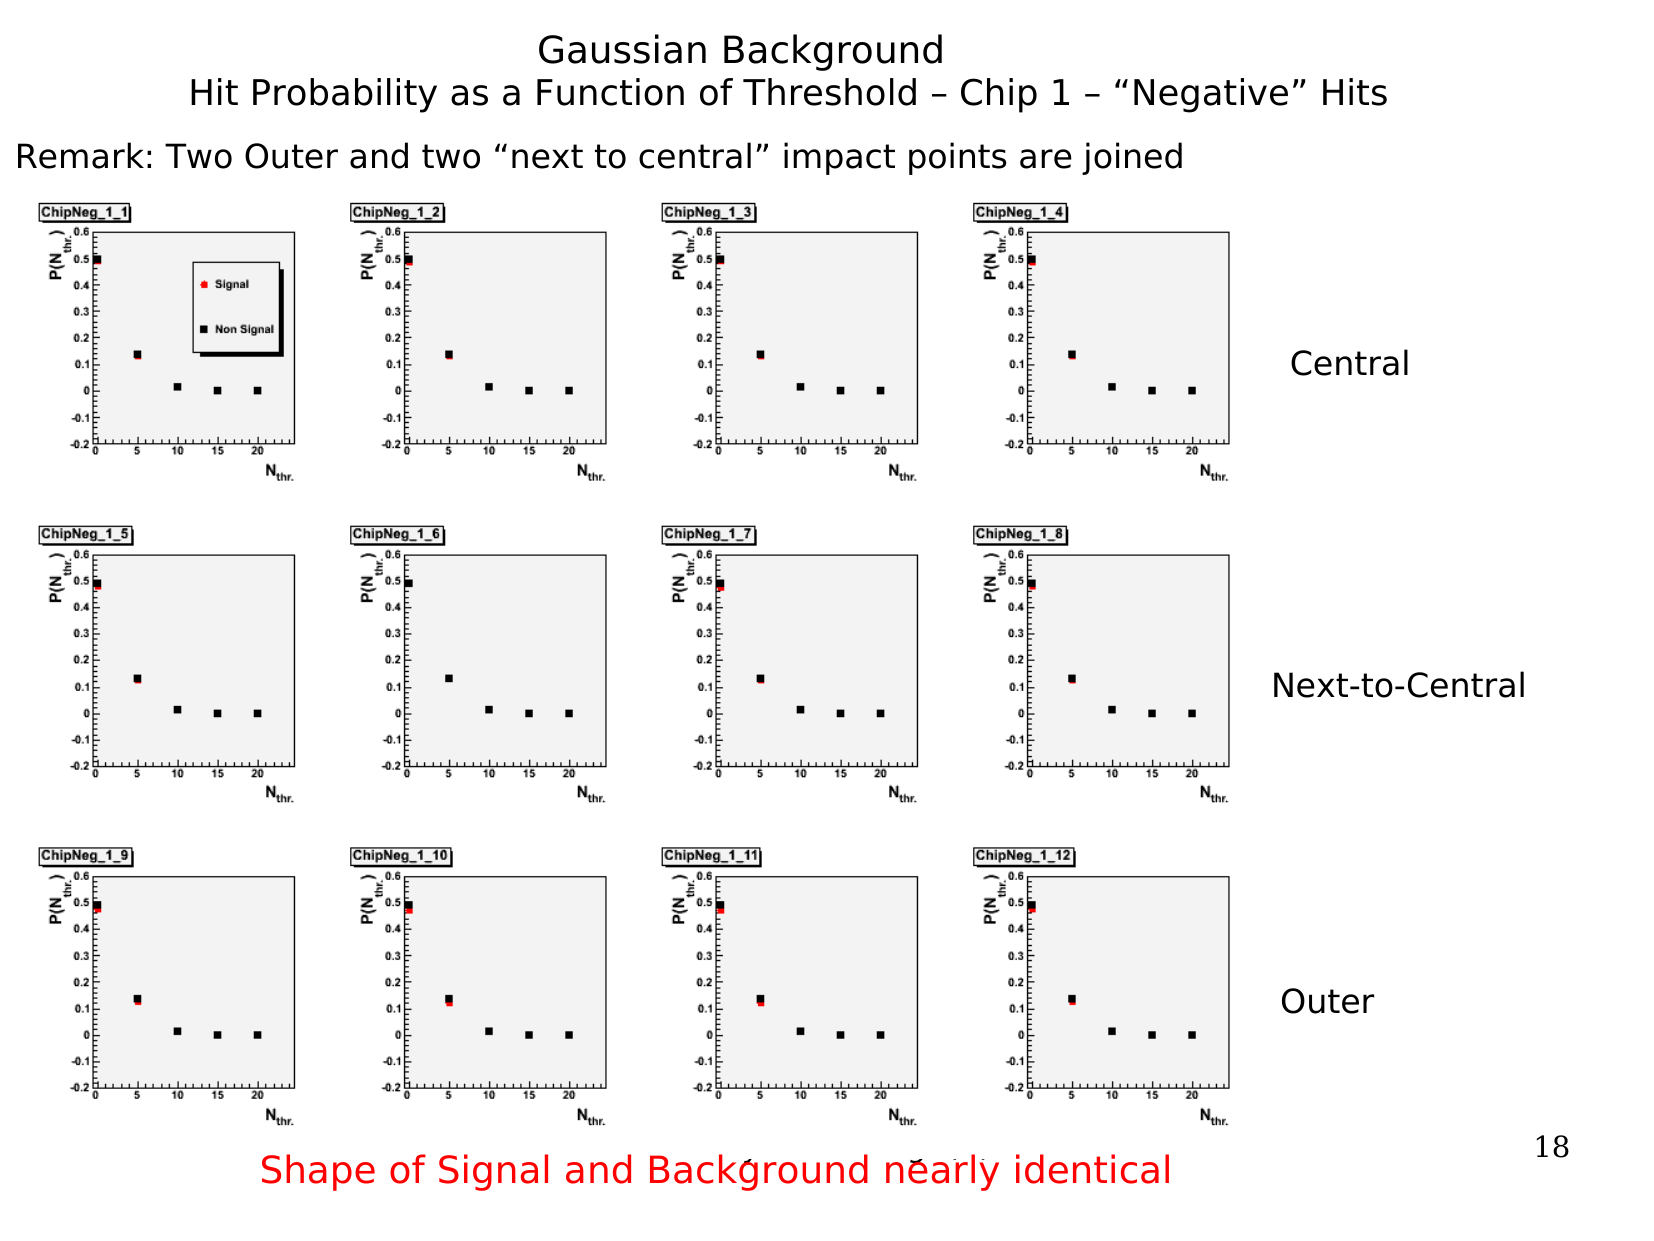

Gaussian Background
Hit Probability as a Function of Threshold – Chip 1 – “Negative” Hits
Remark: Two Outer and two “next to central” impact points are joined
Central
Next-to-Central
Outer
18
Shape of Signal and Background nearly identical